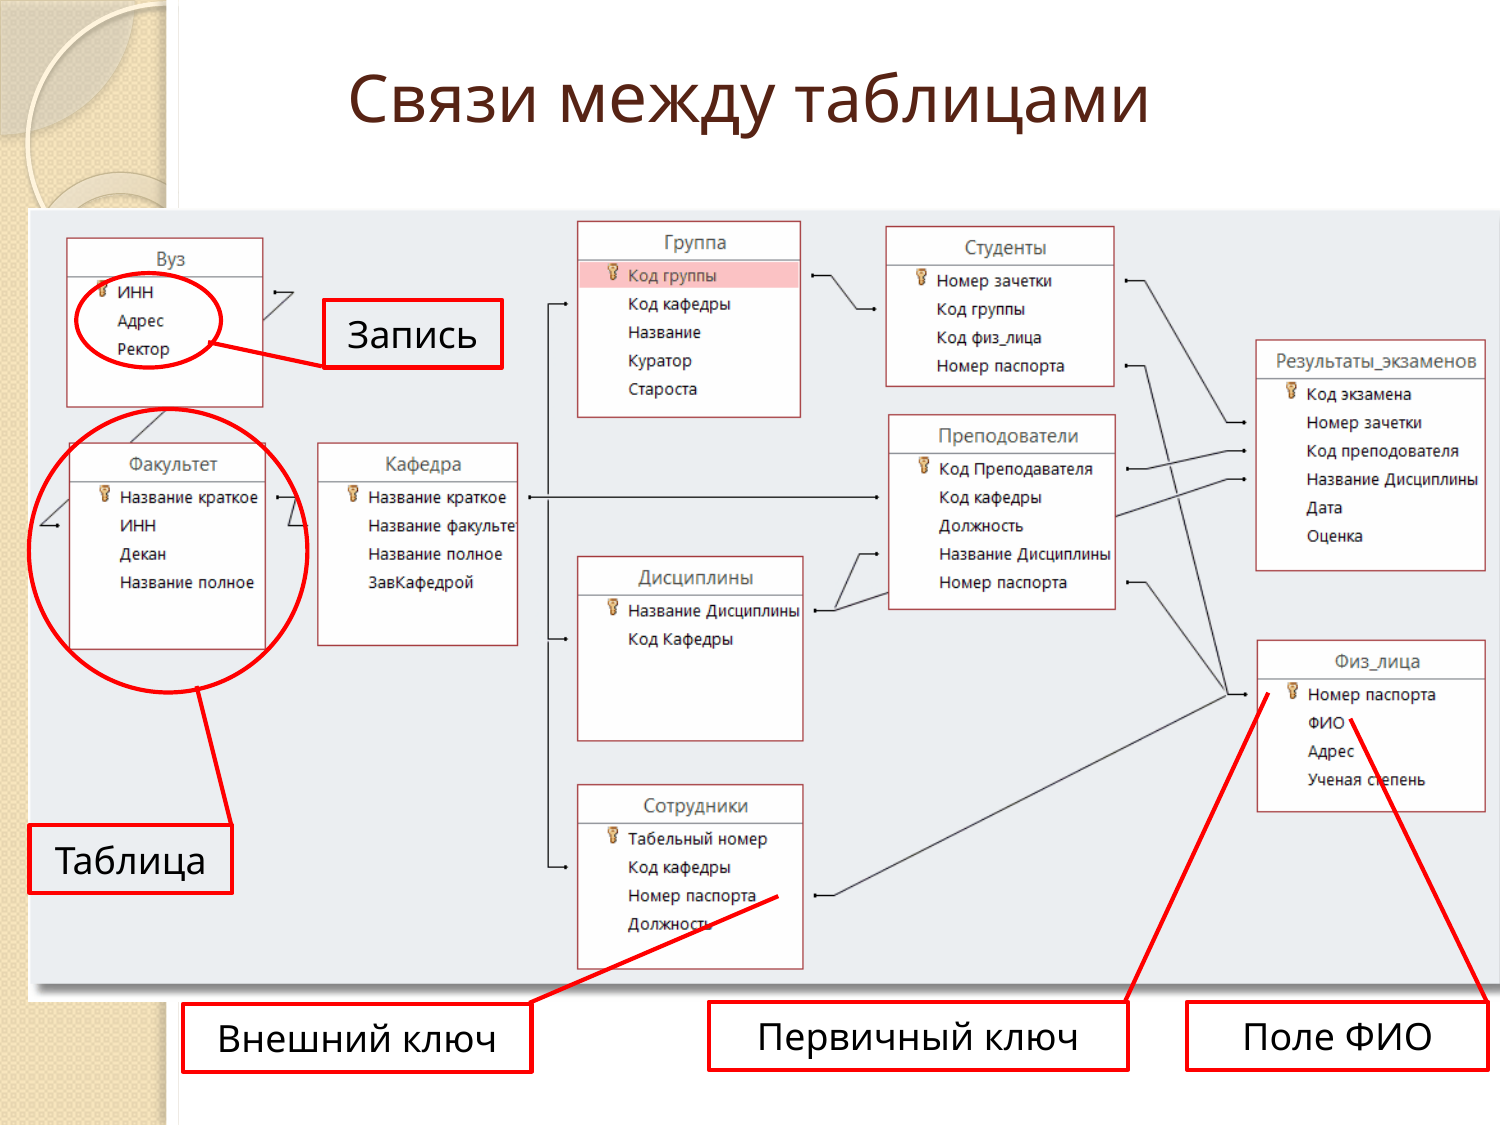

# Связи между таблицами
Запись
Таблица
Первичный ключ
Поле ФИО
Внешний ключ